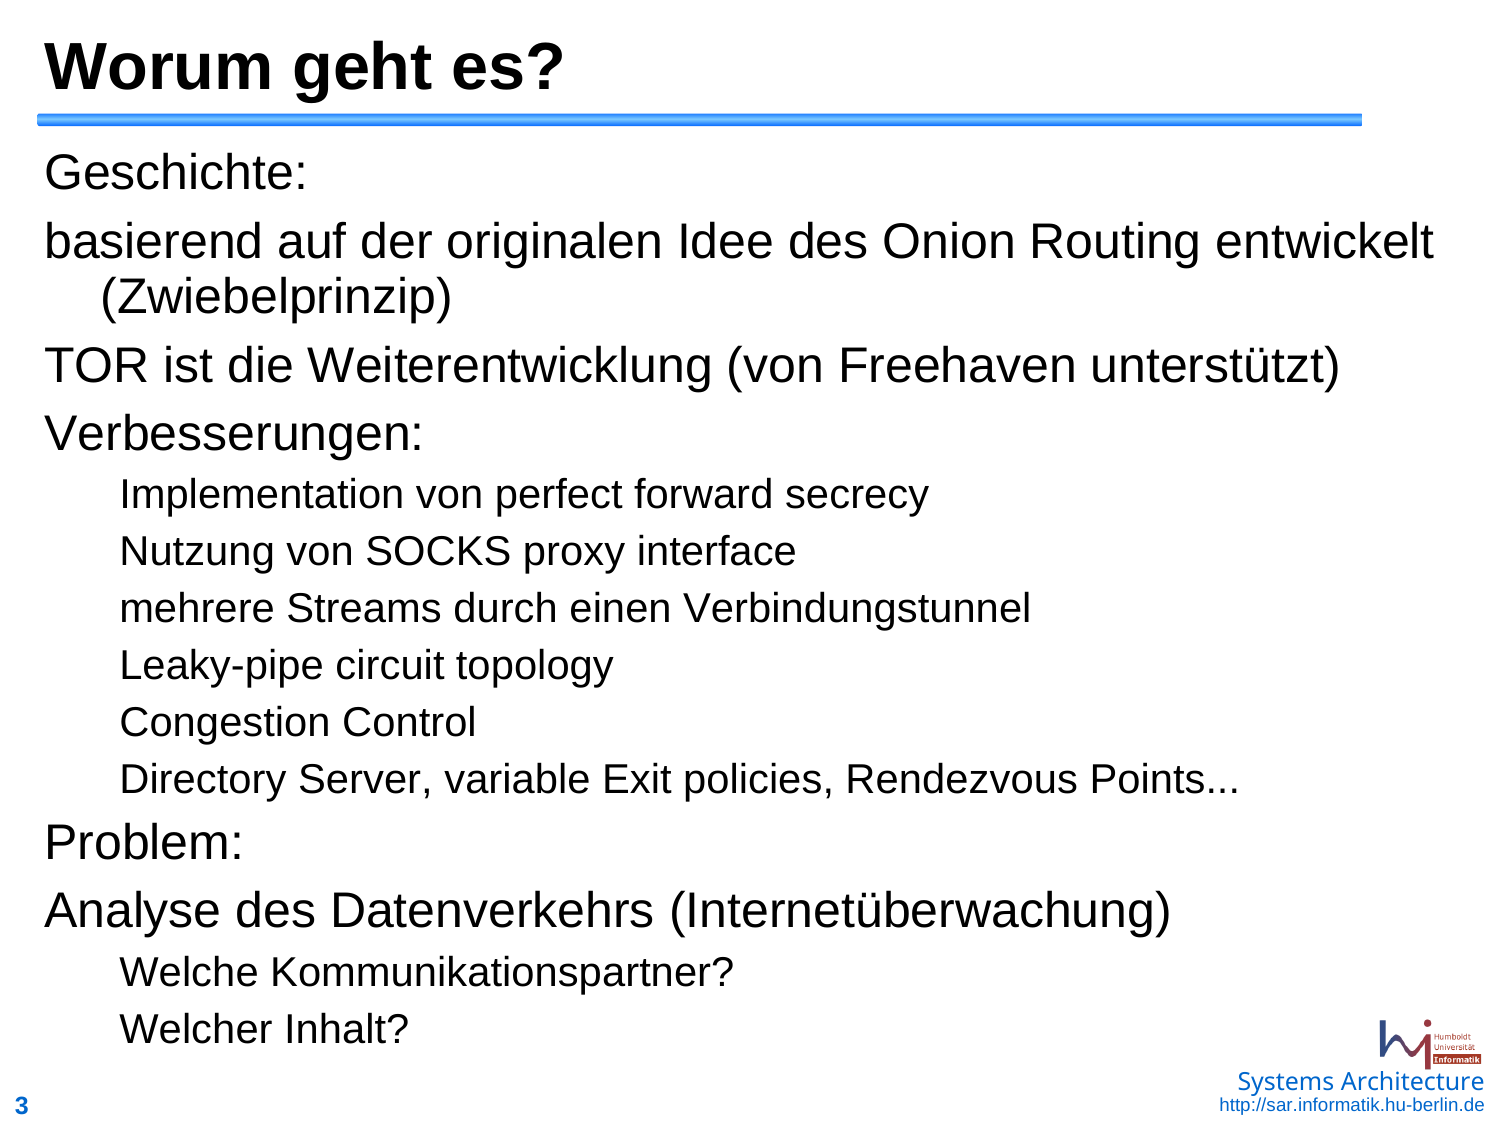

# Worum geht es?
Geschichte:
basierend auf der originalen Idee des Onion Routing entwickelt (Zwiebelprinzip)
TOR ist die Weiterentwicklung (von Freehaven unterstützt)
Verbesserungen:
Implementation von perfect forward secrecy
Nutzung von SOCKS proxy interface
mehrere Streams durch einen Verbindungstunnel
Leaky-pipe circuit topology
Congestion Control
Directory Server, variable Exit policies, Rendezvous Points...
Problem:
Analyse des Datenverkehrs (Internetüberwachung)
Welche Kommunikationspartner?
Welcher Inhalt?